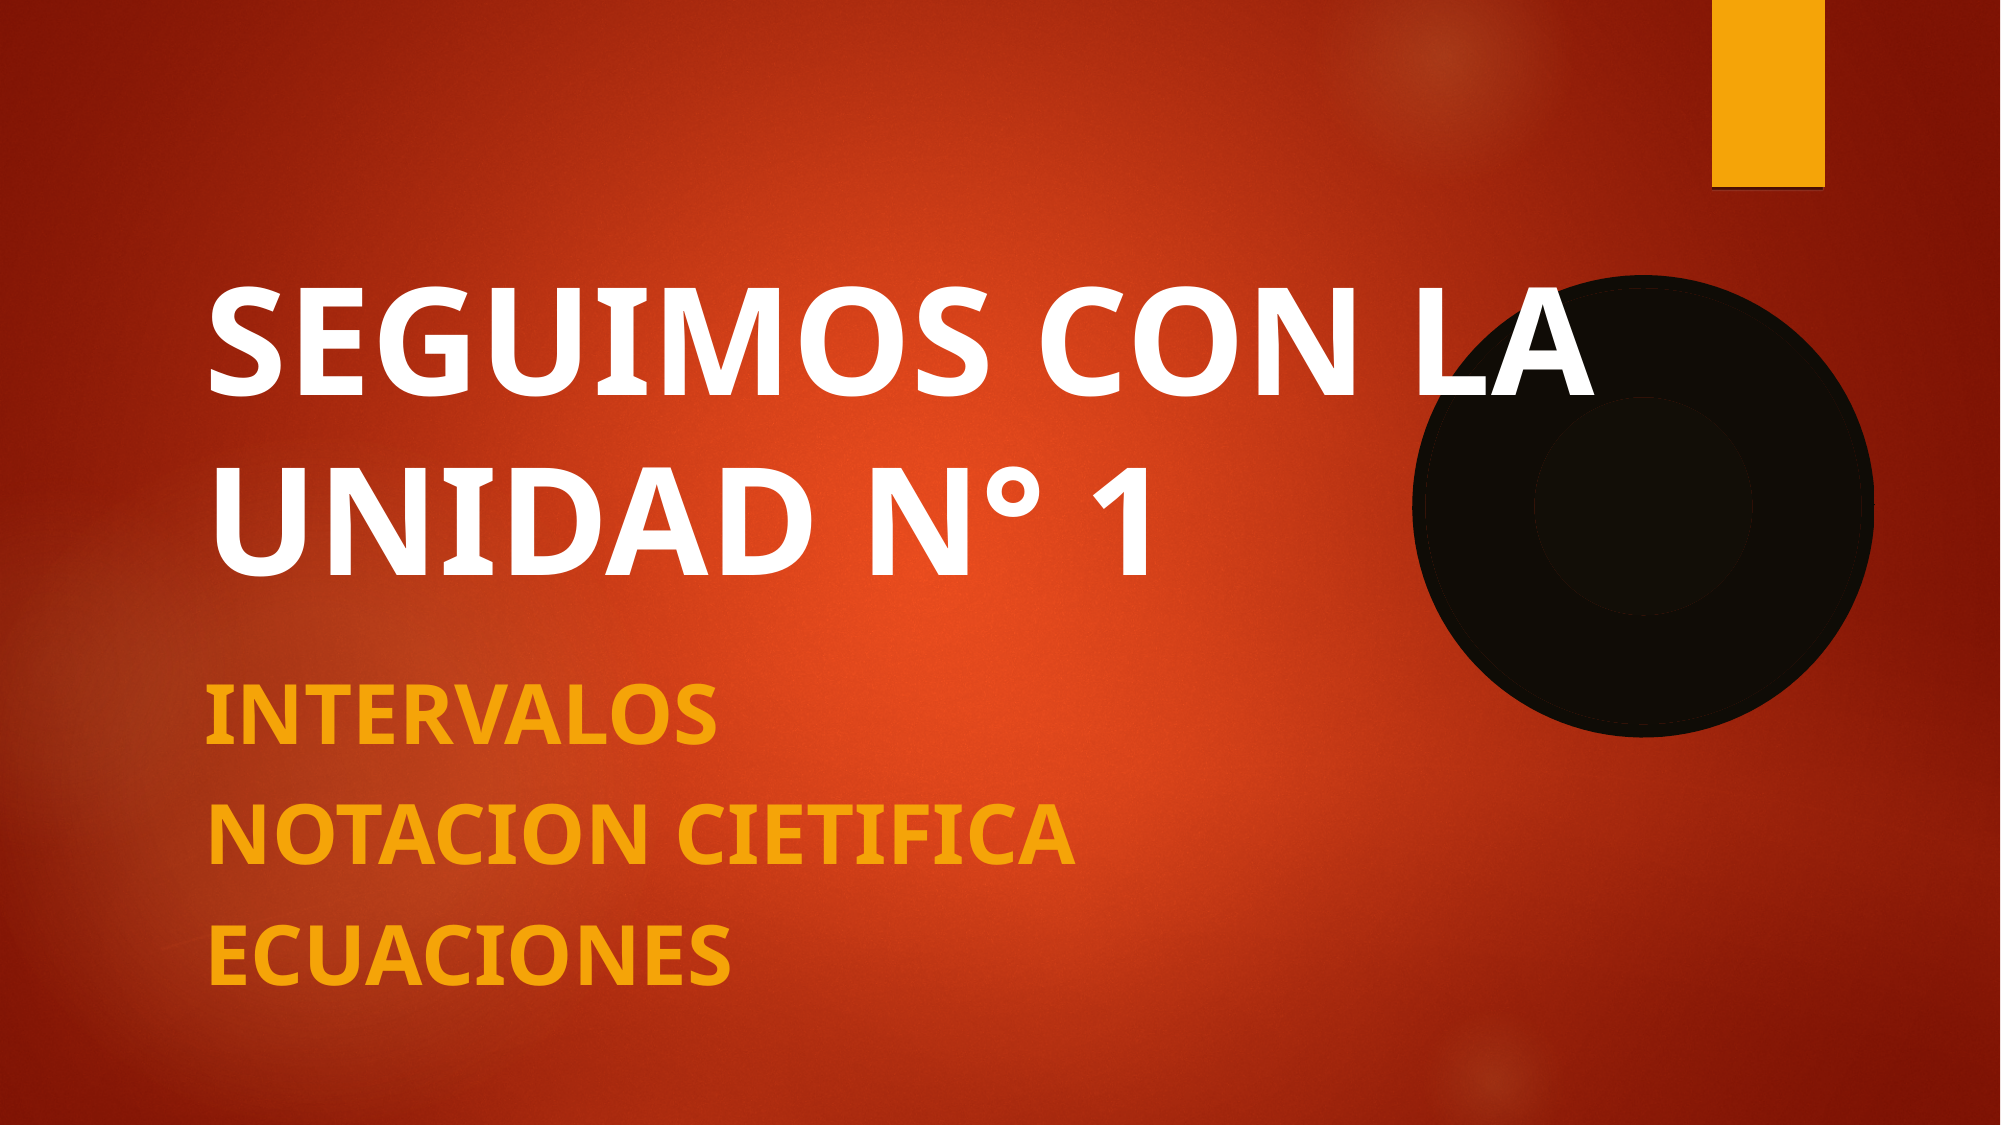

# SEGUIMOS CON LA UNIDAD N° 1
INTERVALOS
NOTACION CIETIFICA
ECUACIONES